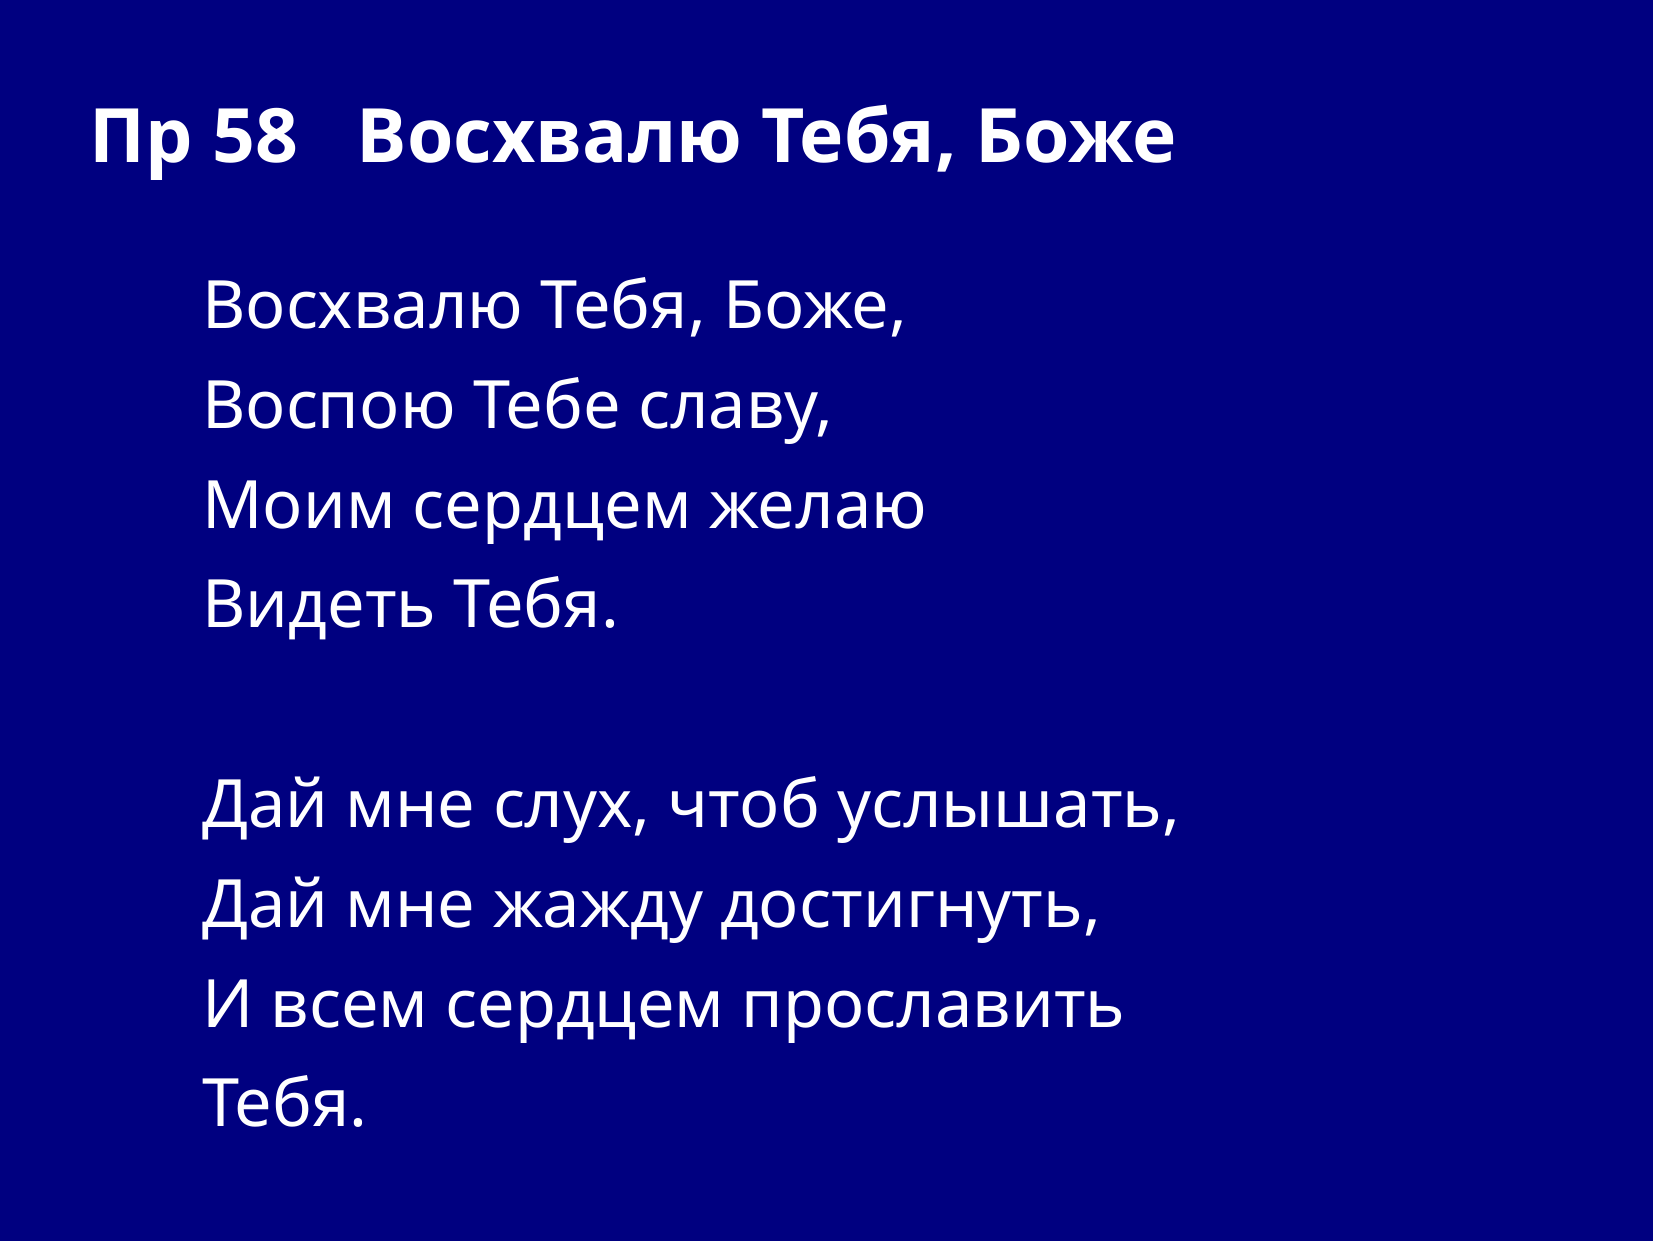

Пр 58 Восхвалю Тебя, Боже
	Восхвалю Тебя, Боже,
	Воспою Тебе славу,
	Моим сердцем желаю
	Видеть Тебя.
	Дай мне слух, чтоб услышать,
	Дай мне жажду достигнуть,
	И всем сердцем прославить
	Тебя.